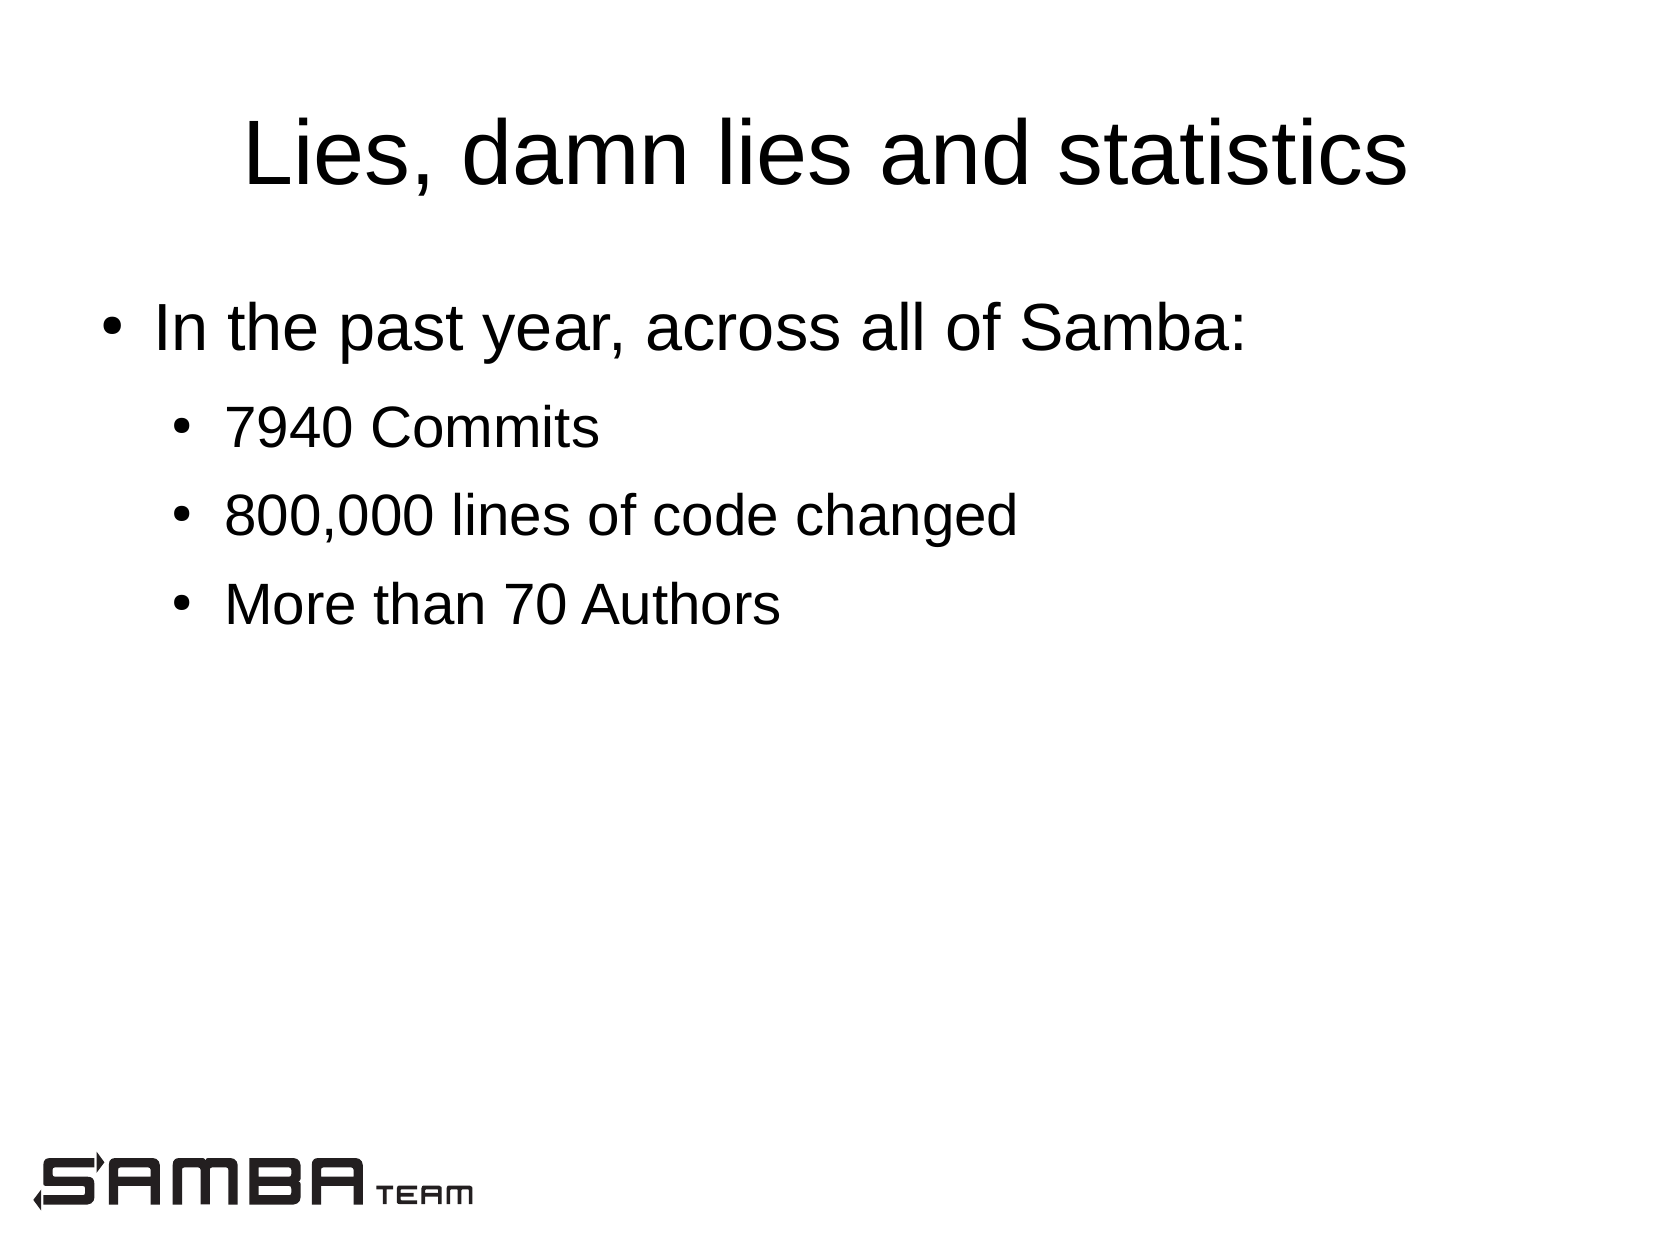

# Lies, damn lies and statistics
In the past year, across all of Samba:
7940 Commits
800,000 lines of code changed
More than 70 Authors